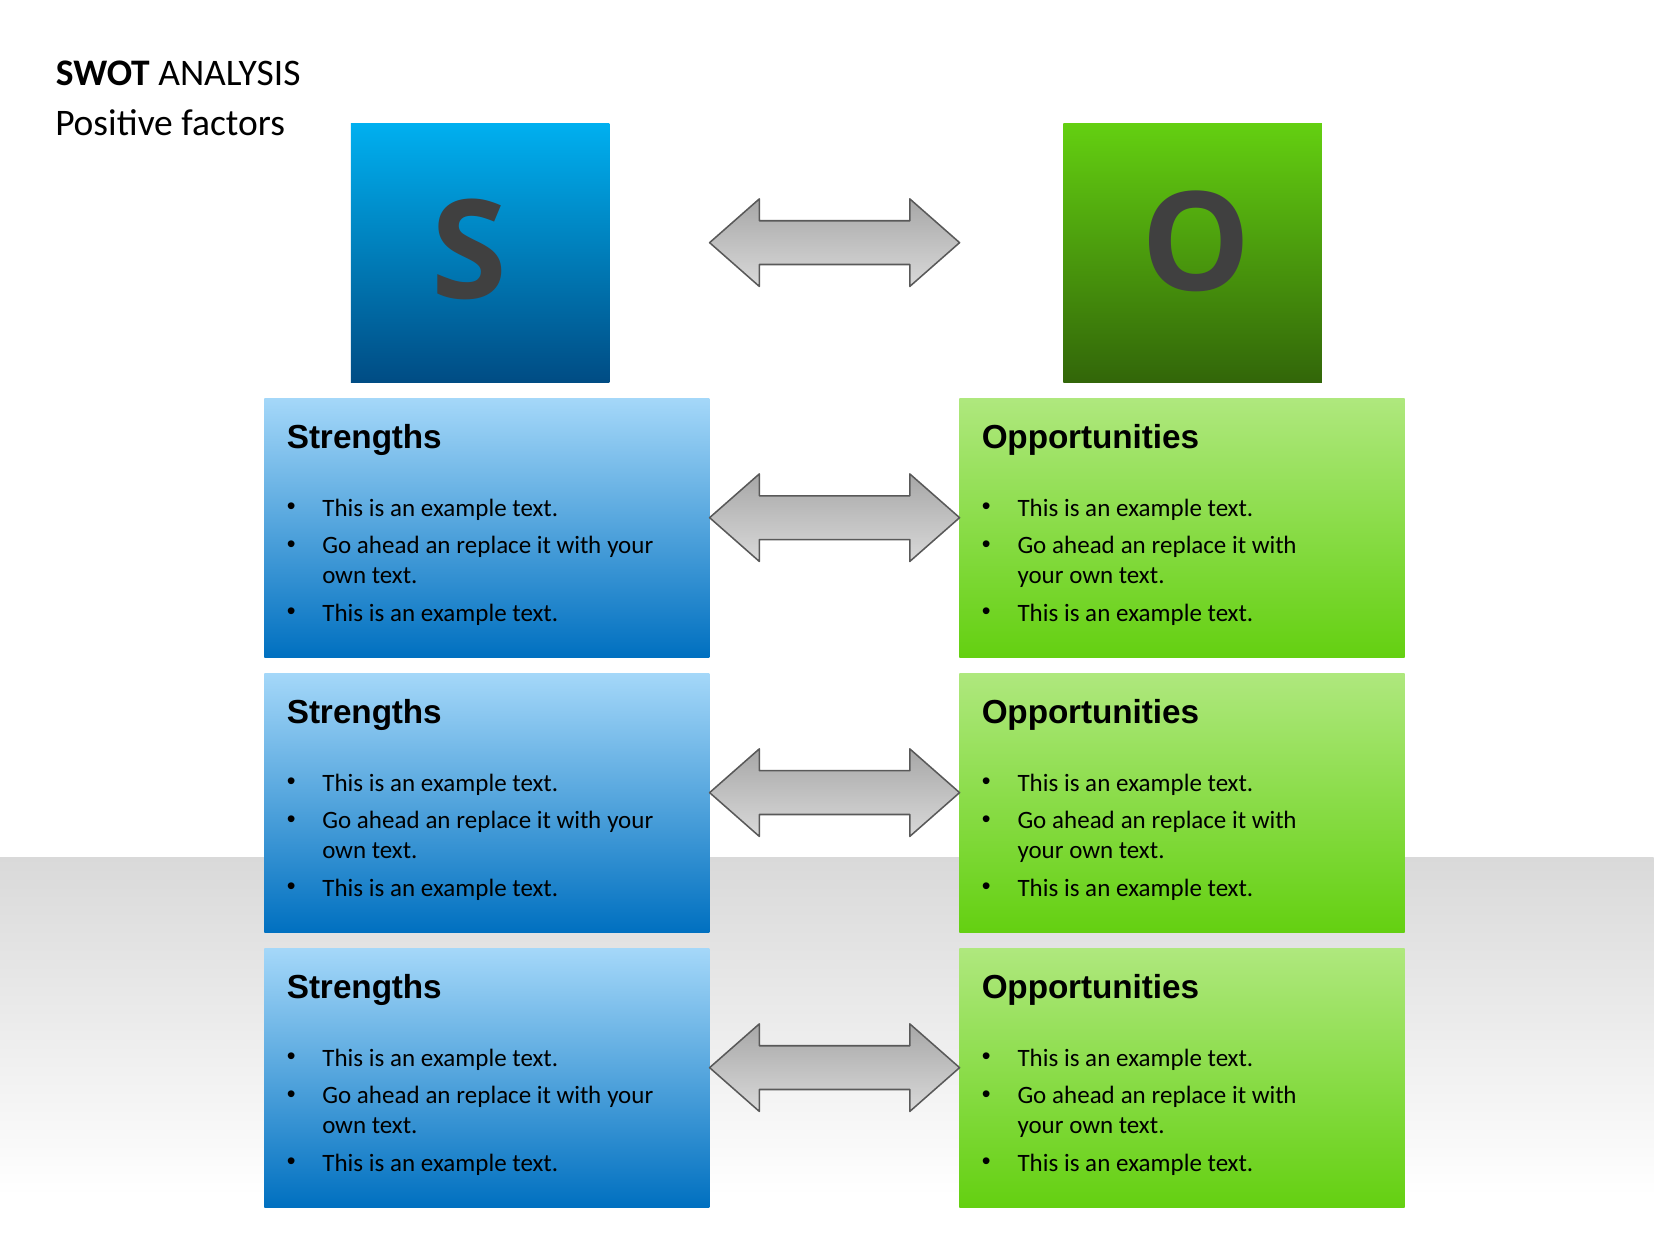

SWOT ANALYSIS
Positive factors
O
S
Strengths
This is an example text.
Go ahead an replace it with your own text.
This is an example text.
Opportunities
This is an example text.
Go ahead an replace it with your own text.
This is an example text.
Strengths
This is an example text.
Go ahead an replace it with your own text.
This is an example text.
Opportunities
This is an example text.
Go ahead an replace it with your own text.
This is an example text.
Strengths
This is an example text.
Go ahead an replace it with your own text.
This is an example text.
Opportunities
This is an example text.
Go ahead an replace it with your own text.
This is an example text.